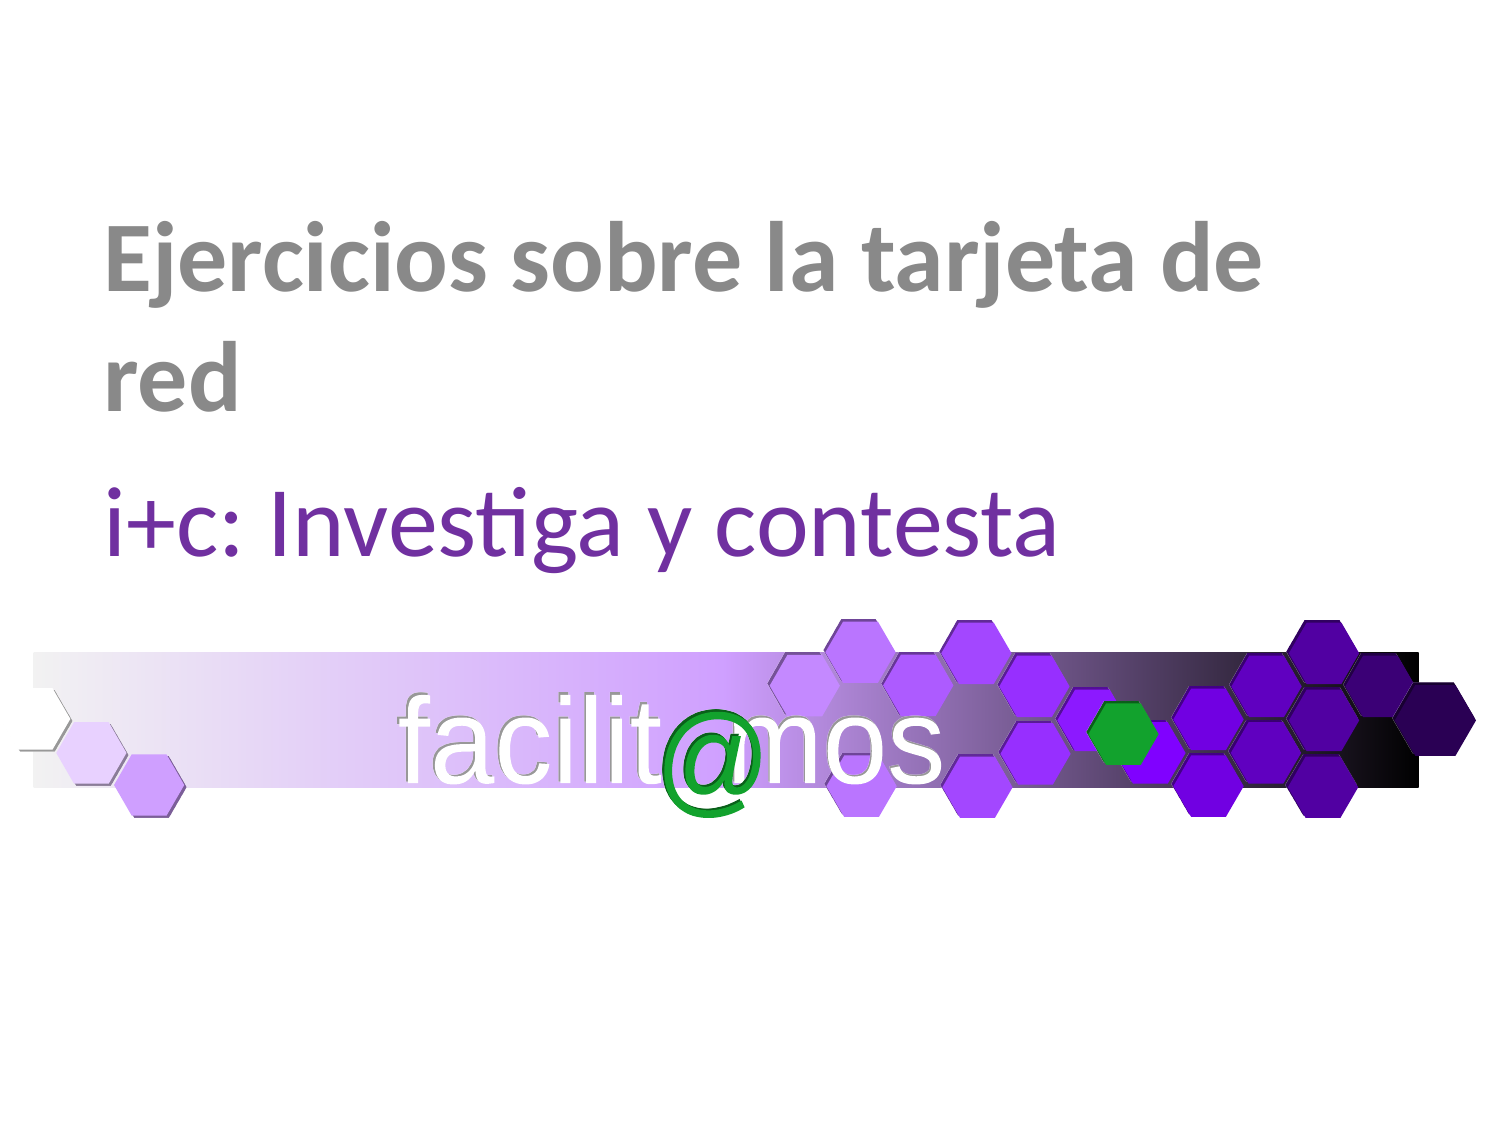

# Ejercicios sobre la tarjeta de red
i+c: Investiga y contesta
facilit mos
@